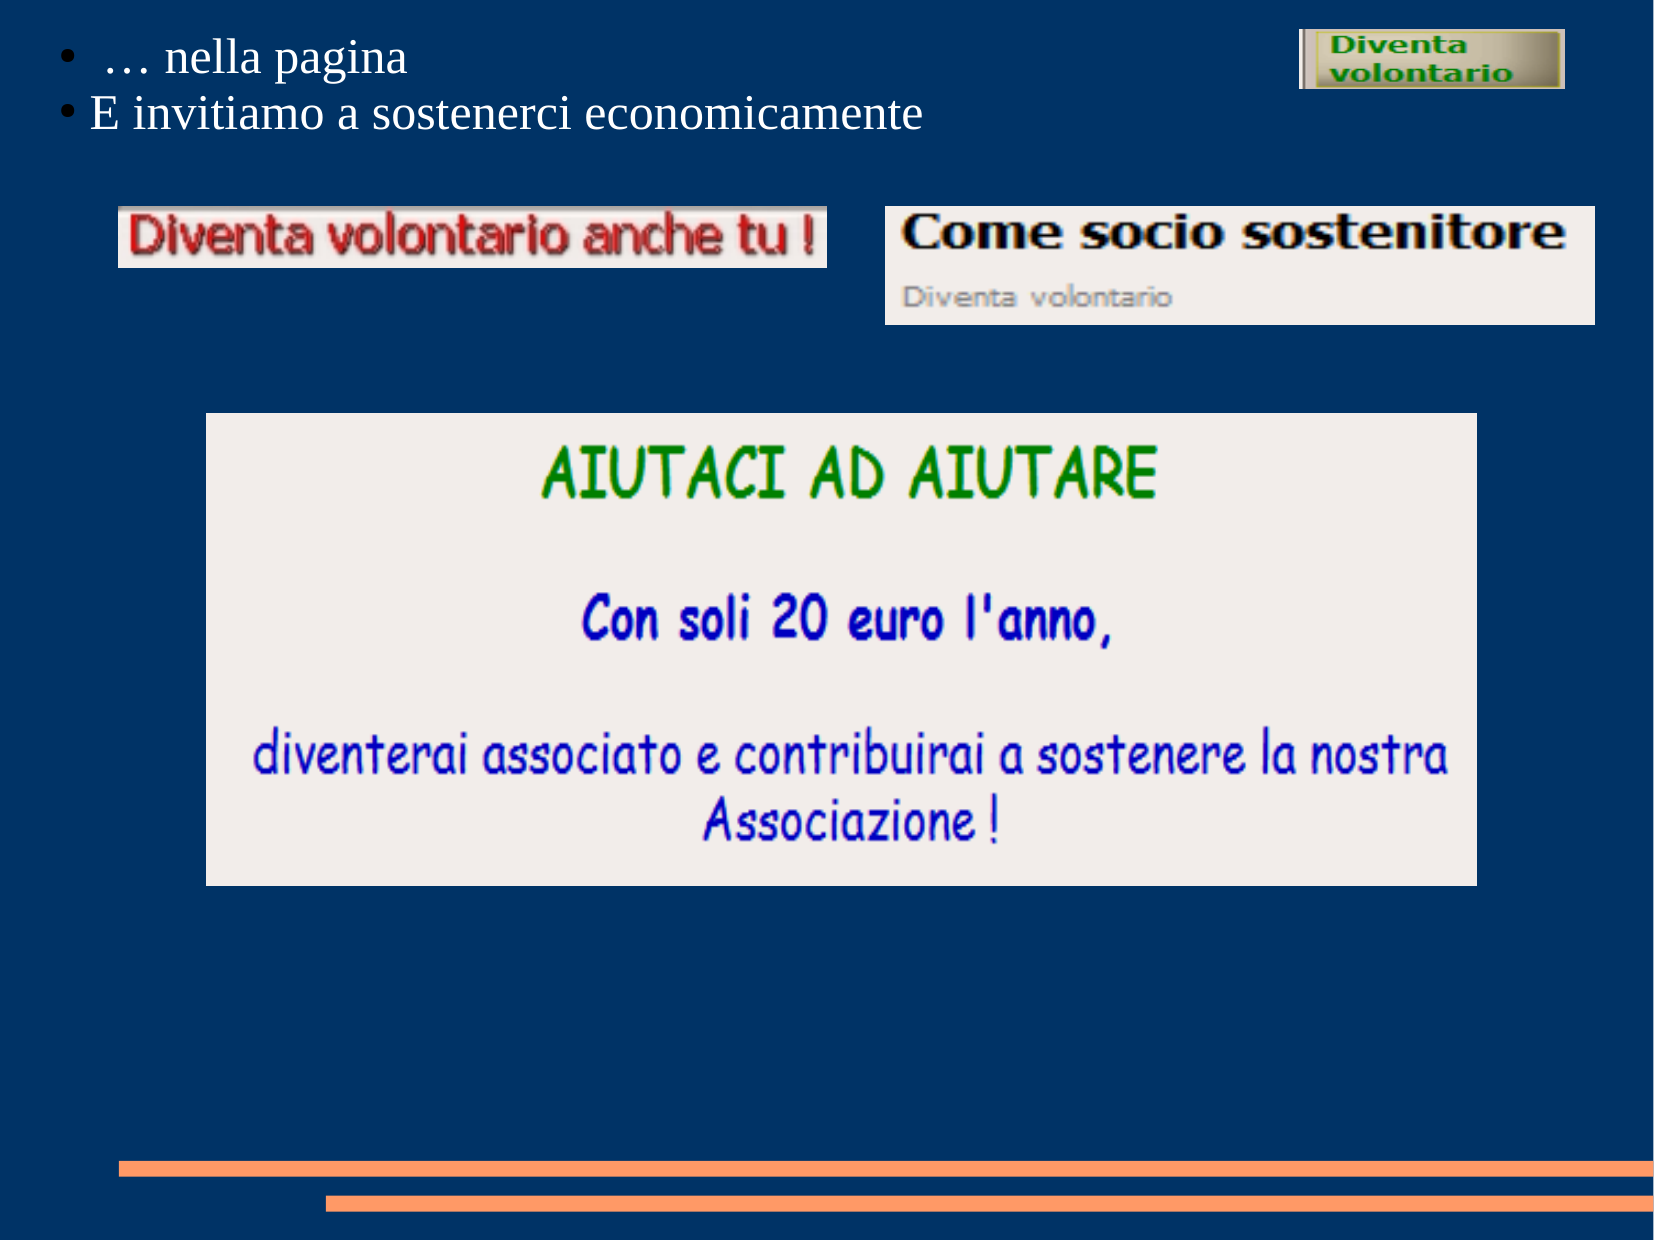

… nella pagina
 E invitiamo a sostenerci economicamente